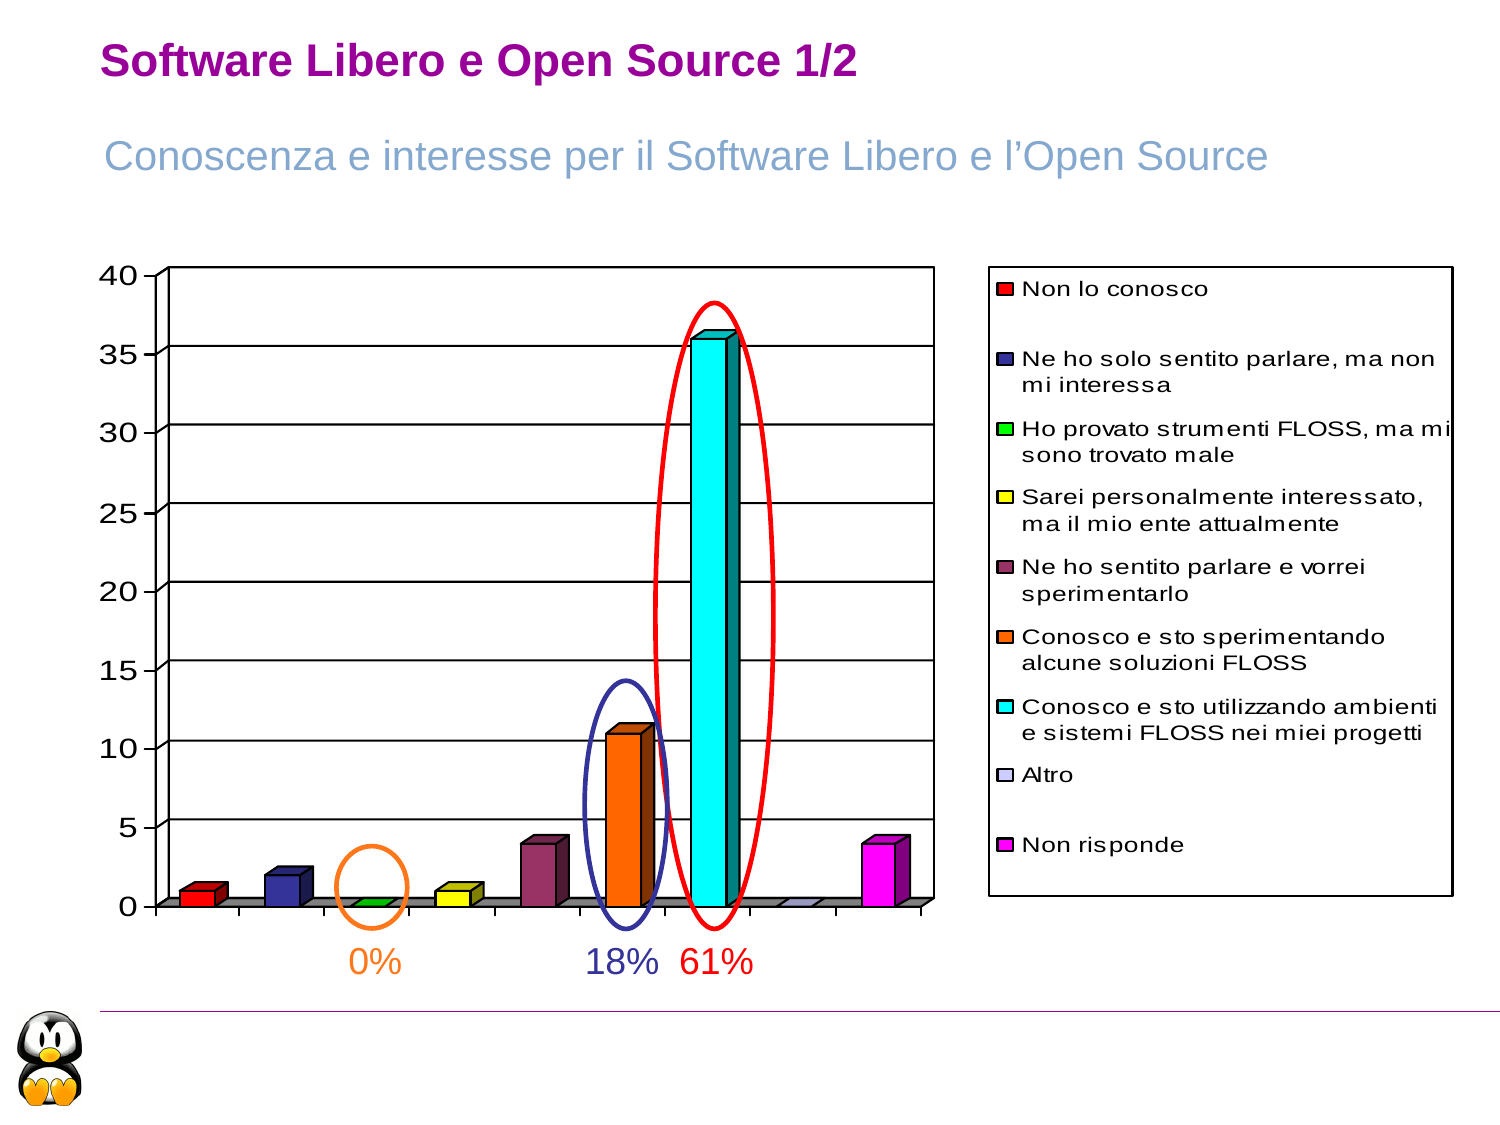

# Software Libero e Open Source 1/2
	Conoscenza e interesse per il Software Libero e l’Open Source
61%
18%
0%